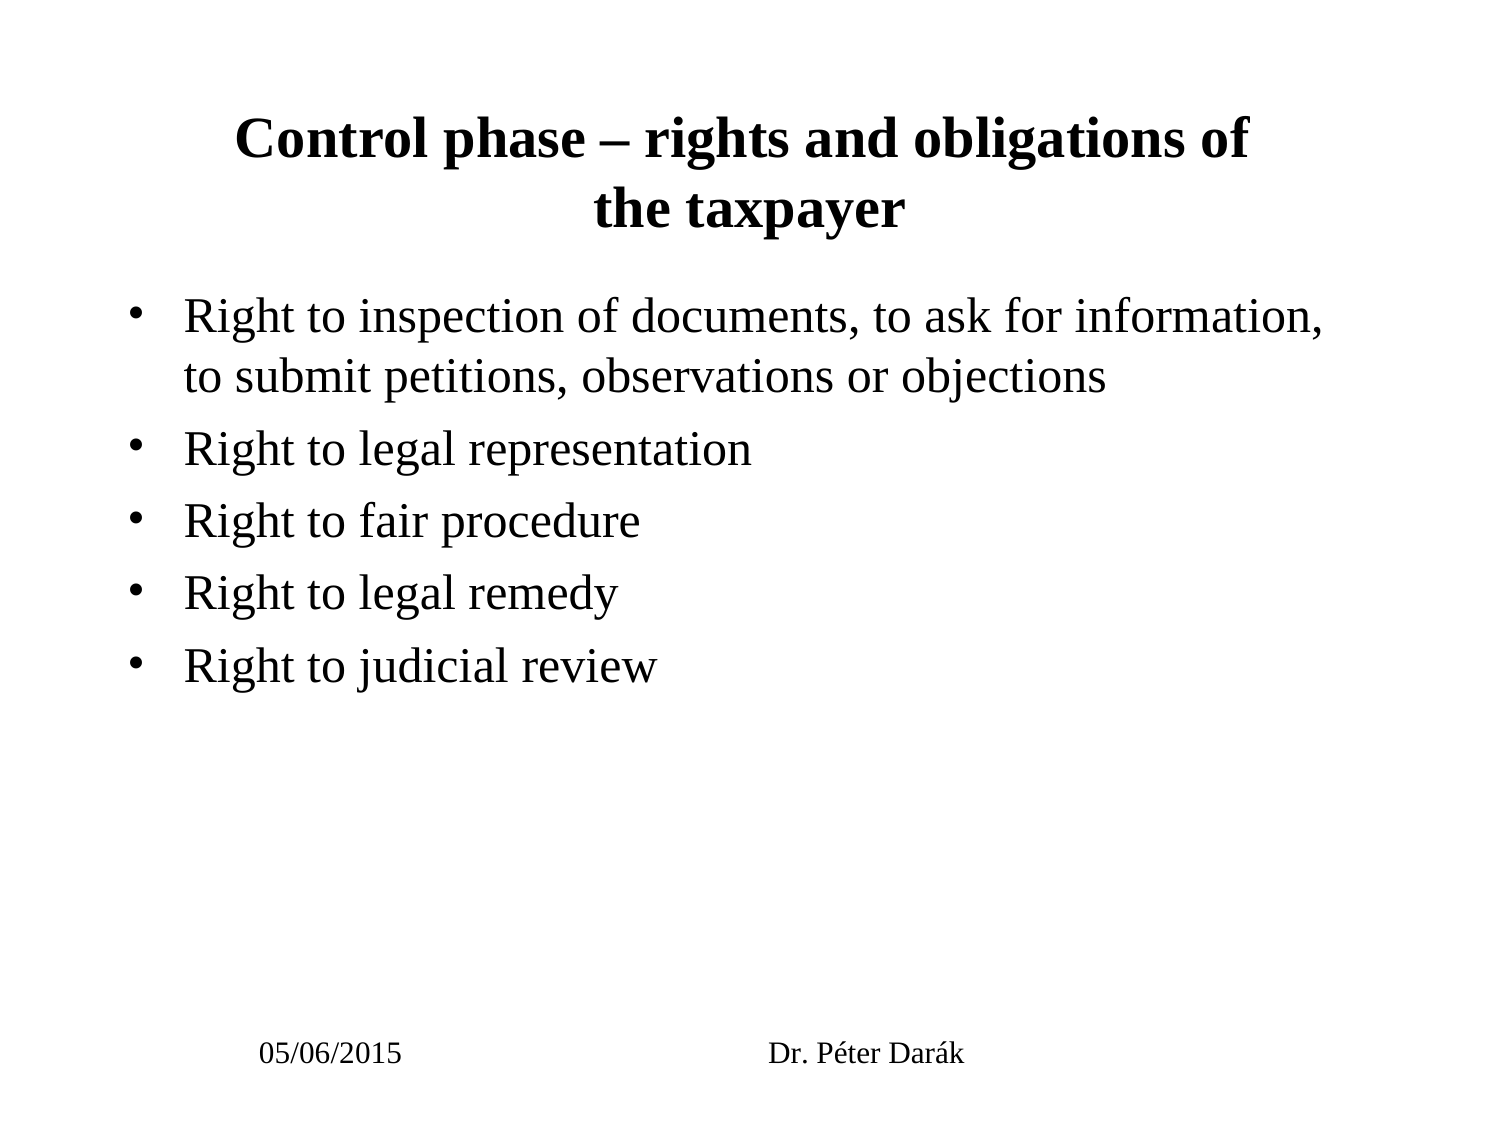

# Control phase – rights and obligations of the taxpayer
Right to inspection of documents, to ask for information, to submit petitions, observations or objections
Right to legal representation
Right to fair procedure
Right to legal remedy
Right to judicial review
05/06/2015
Dr. Péter Darák